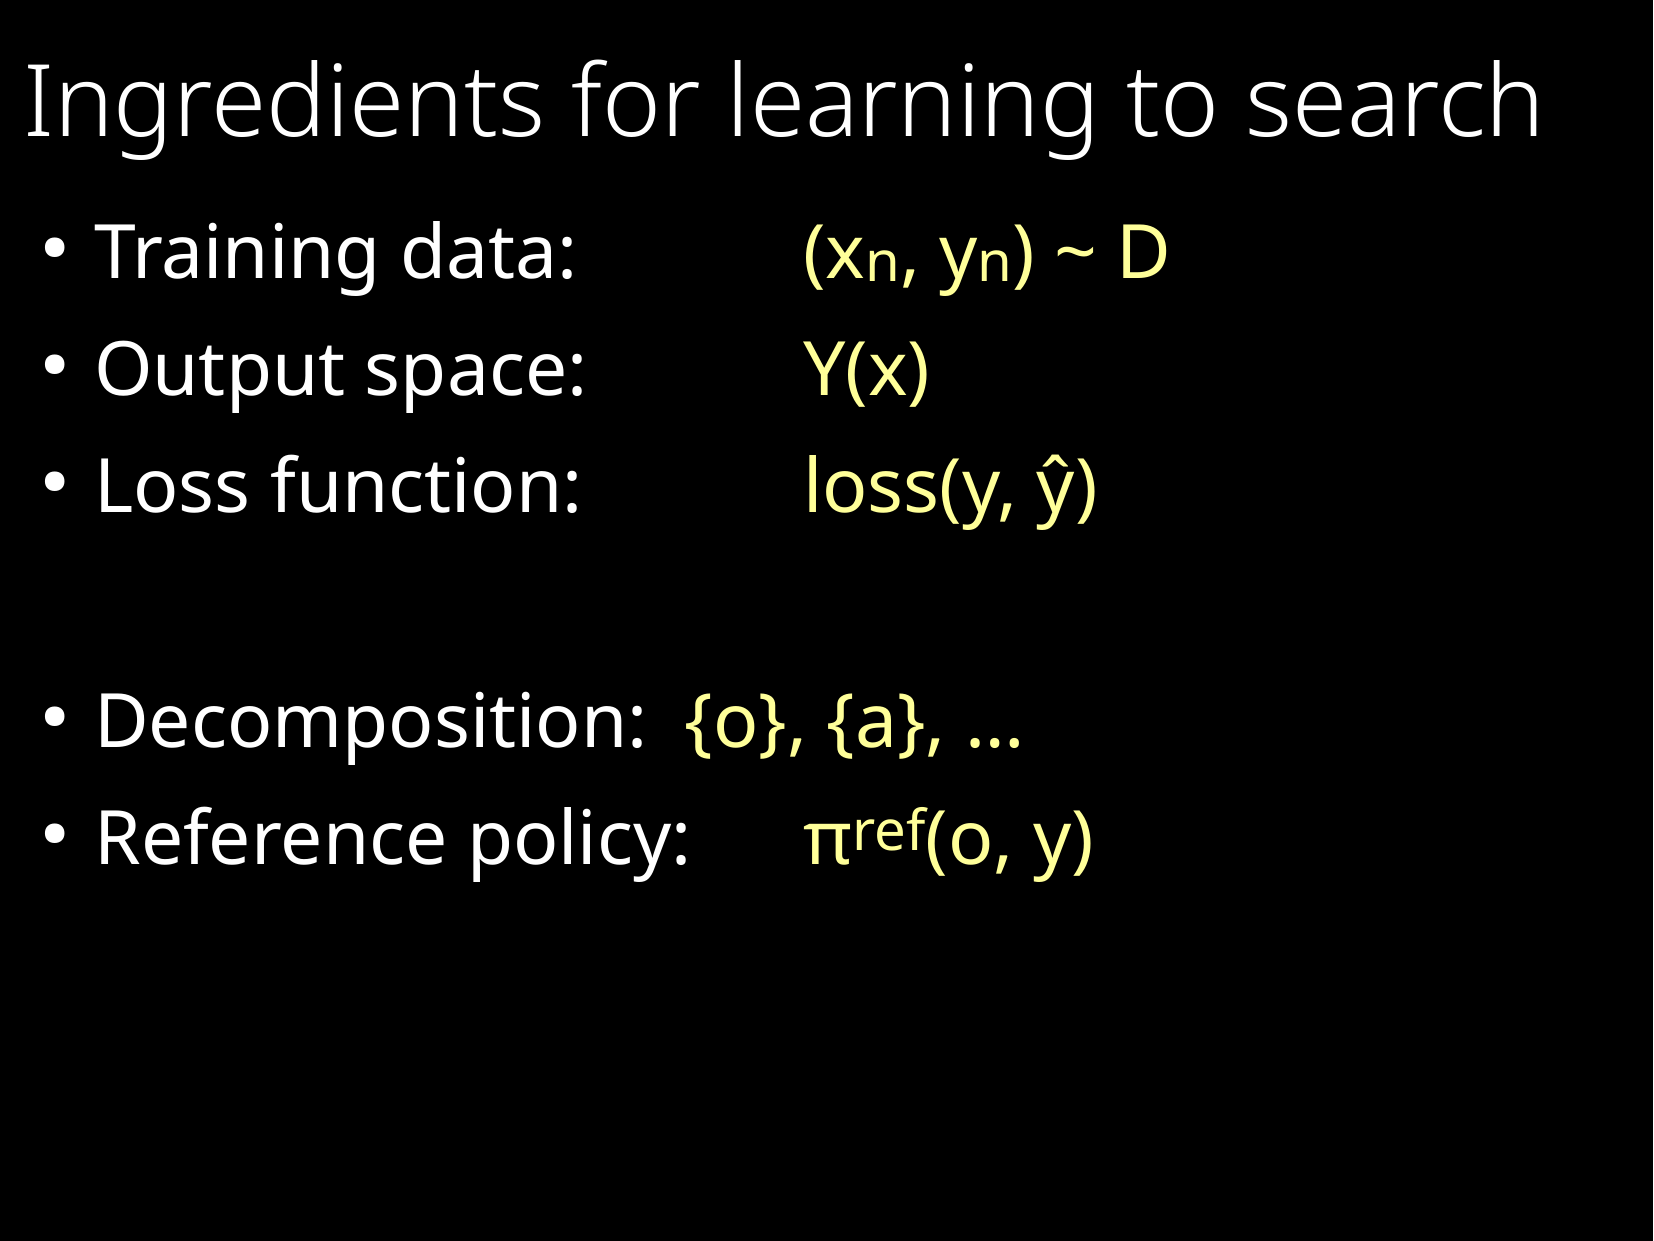

# Ingredients for learning to search
Training data:		(xn, yn) ~ D
Output space:		Y(x)
Loss function:		loss(y, ŷ)
Decomposition:	{o}, {a}, …
Reference policy:	πref(o, y)